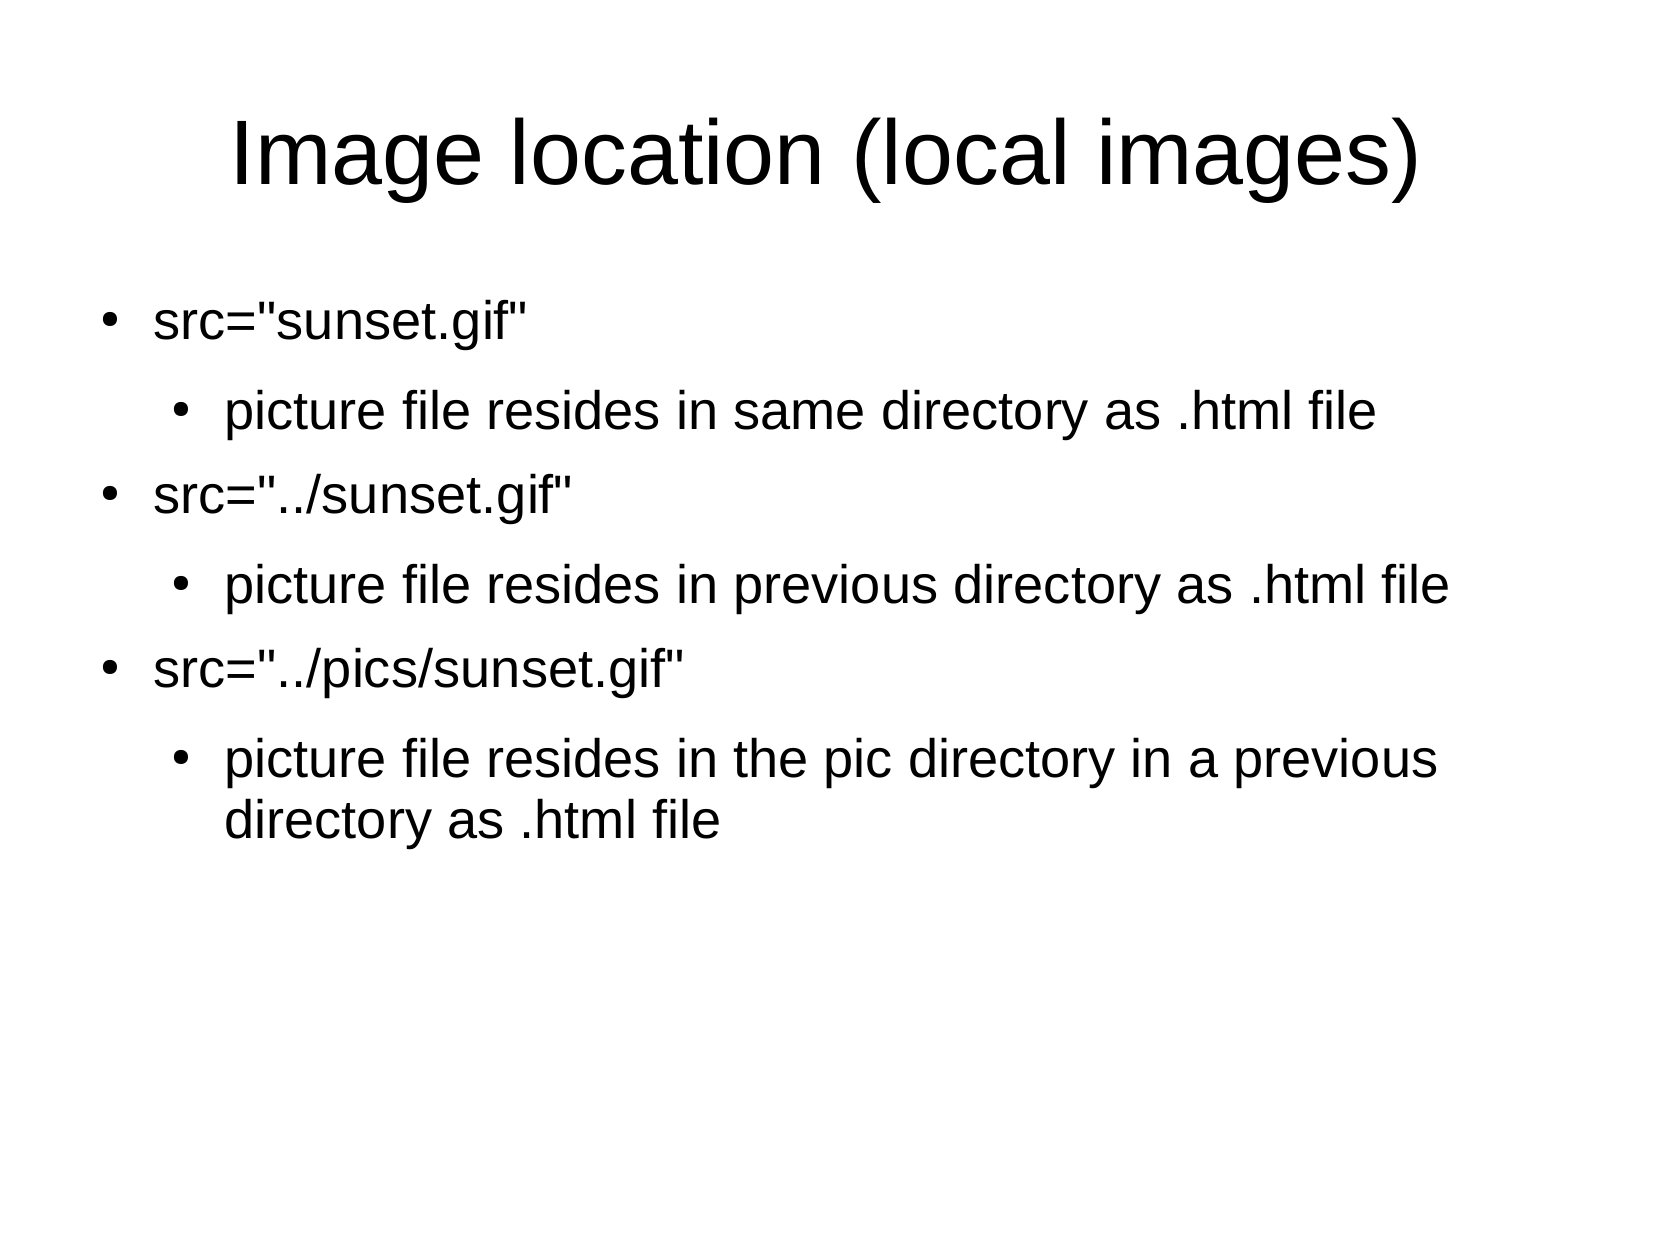

# Image location (local images)
src="sunset.gif"
picture file resides in same directory as .html file
src="../sunset.gif"
picture file resides in previous directory as .html file
src="../pics/sunset.gif"
picture file resides in the pic directory in a previous directory as .html file